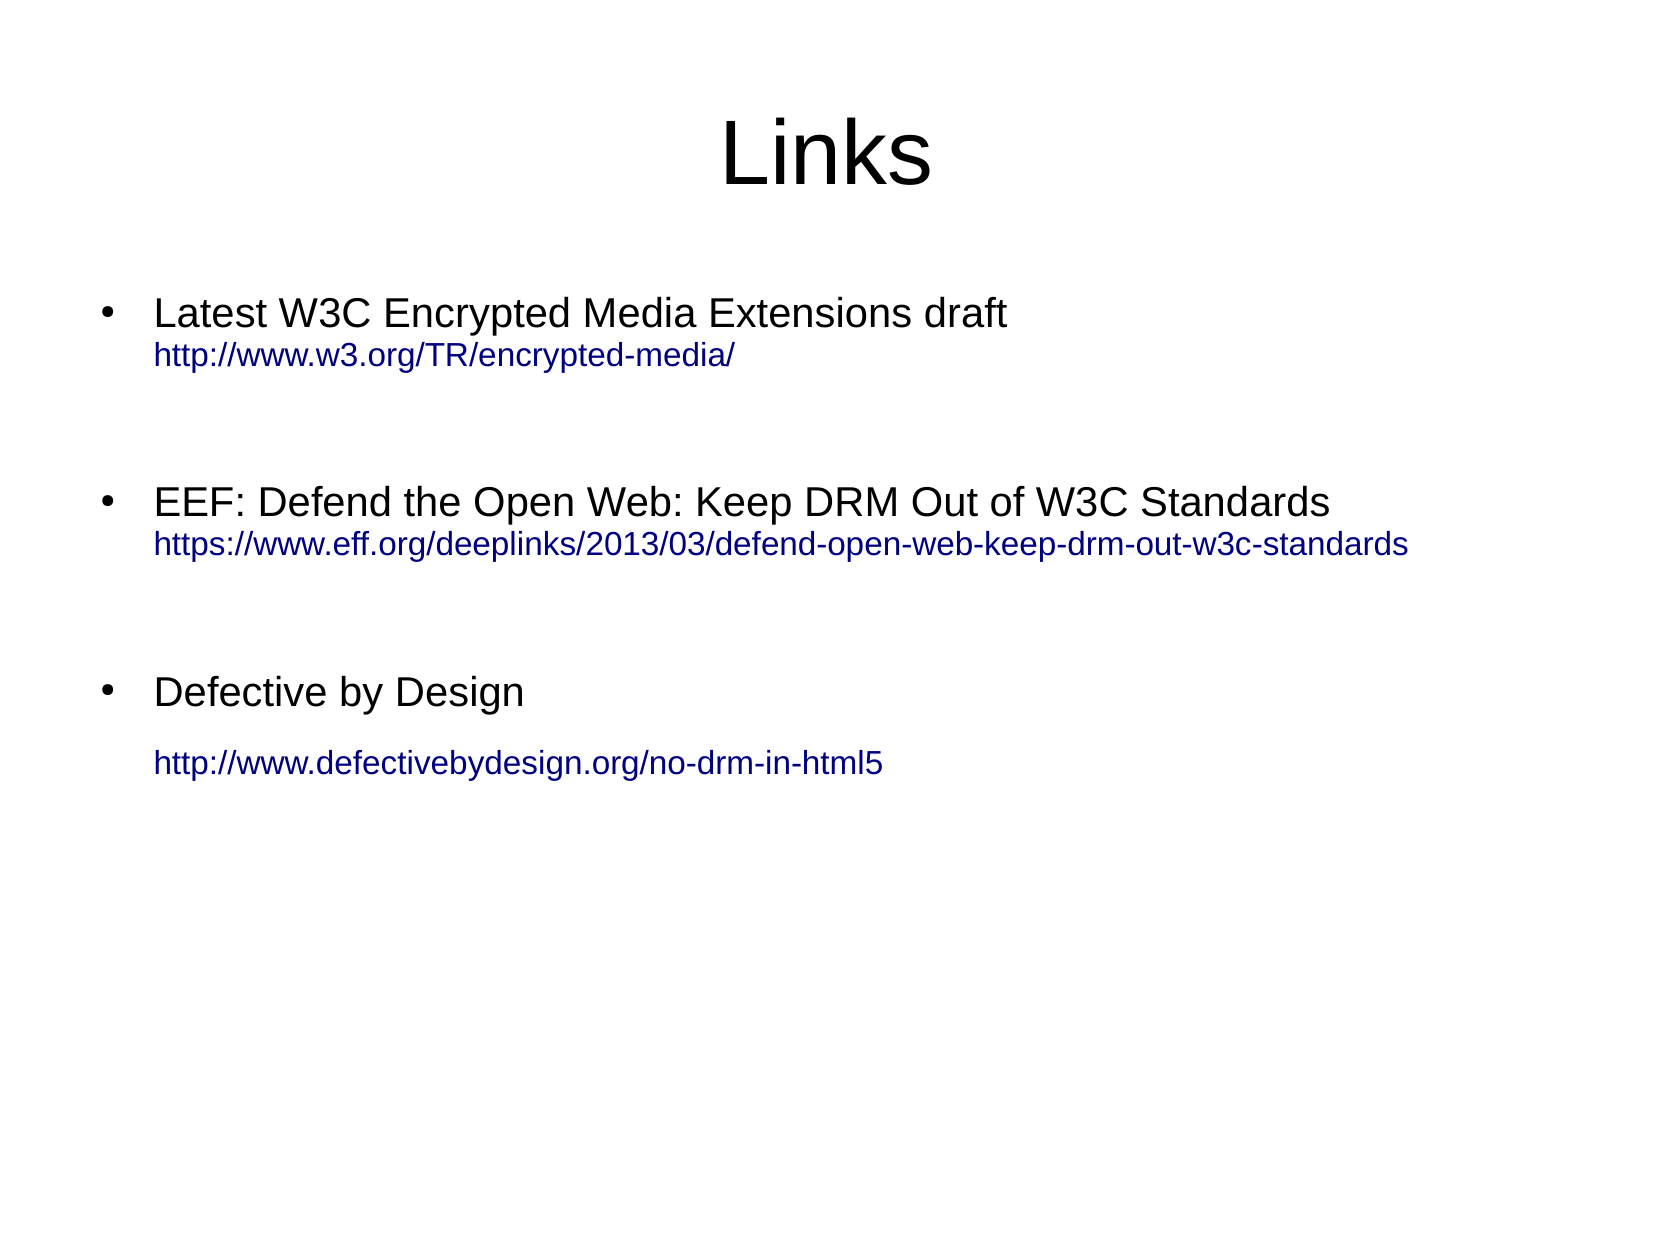

# Links
Latest W3C Encrypted Media Extensions draft http://www.w3.org/TR/encrypted-media/
EEF: Defend the Open Web: Keep DRM Out of W3C Standardshttps://www.eff.org/deeplinks/2013/03/defend-open-web-keep-drm-out-w3c-standards
Defective by Design
http://www.defectivebydesign.org/no-drm-in-html5